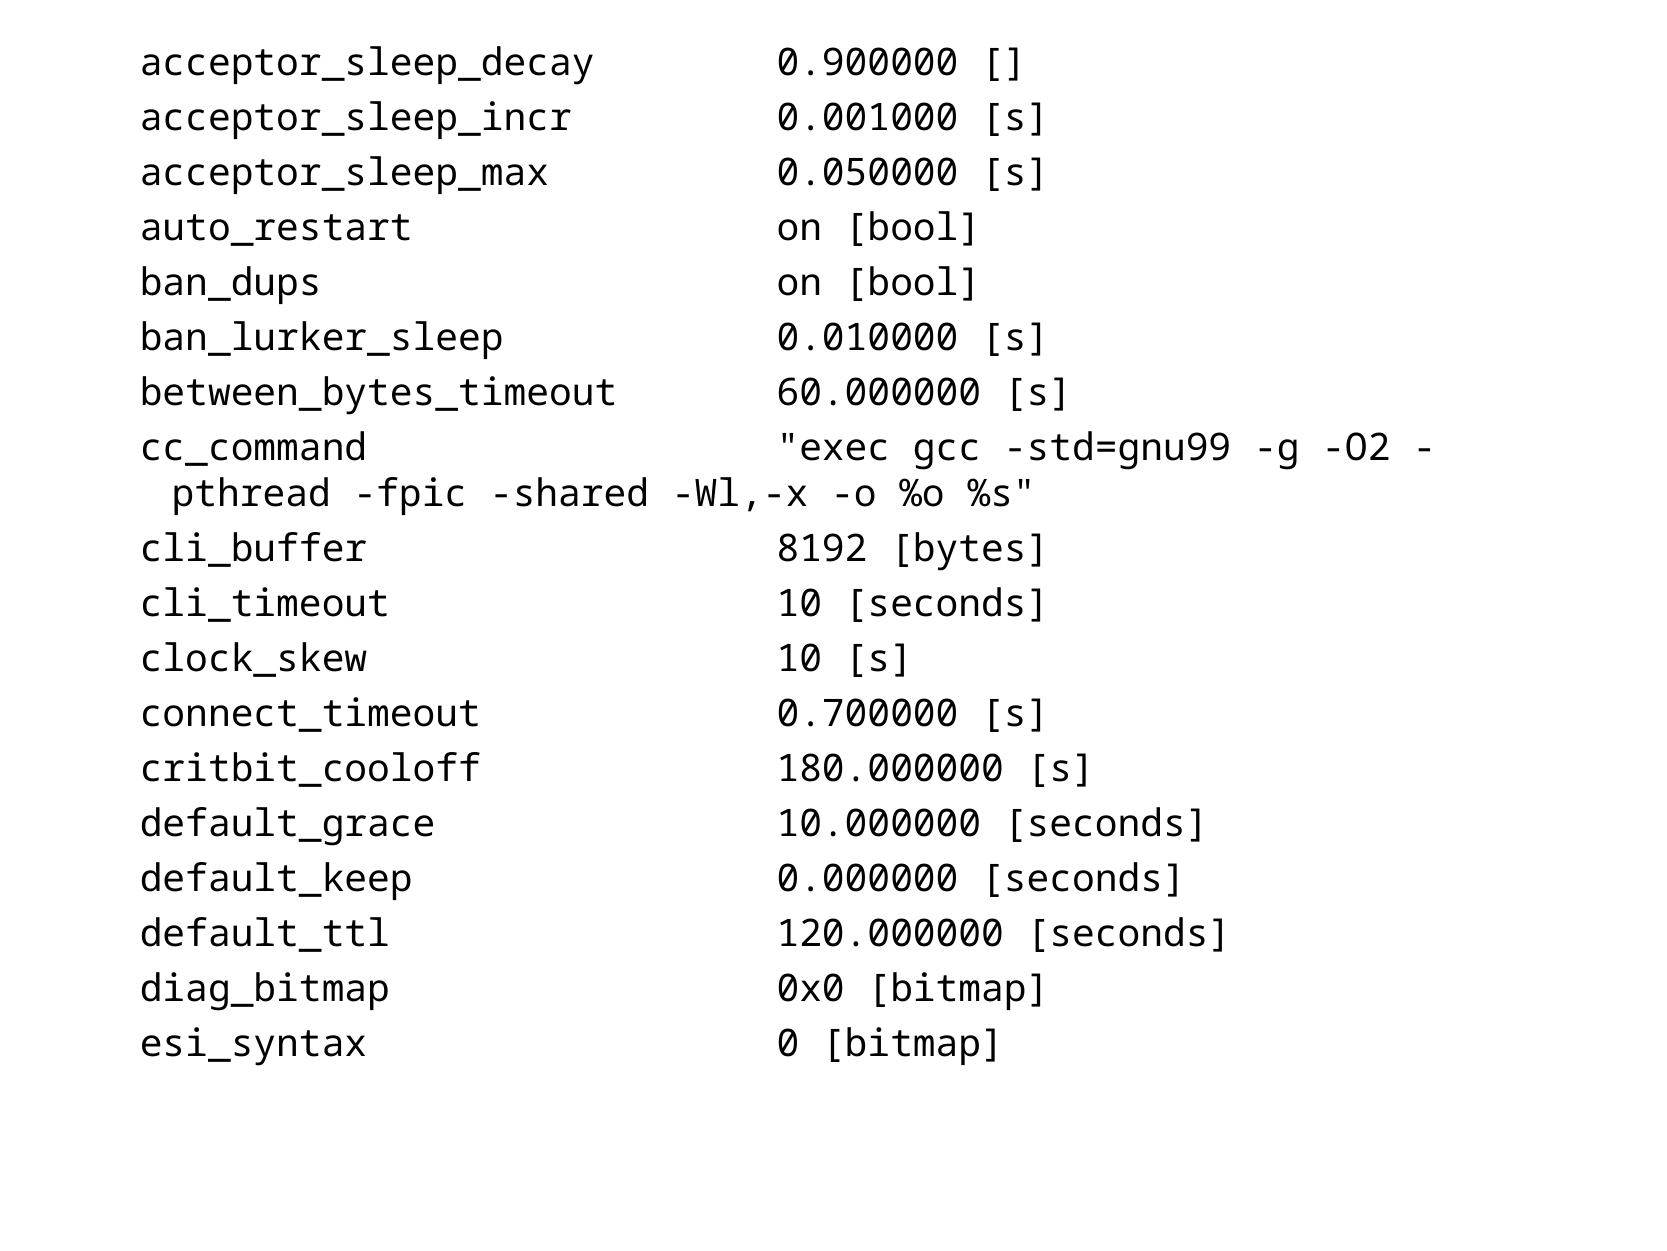

# acceptor_sleep_decay 0.900000 []
acceptor_sleep_incr 0.001000 [s]
acceptor_sleep_max 0.050000 [s]
auto_restart on [bool]
ban_dups on [bool]
ban_lurker_sleep 0.010000 [s]
between_bytes_timeout 60.000000 [s]
cc_command "exec gcc -std=gnu99 -g -O2 -pthread -fpic -shared -Wl,-x -o %o %s"
cli_buffer 8192 [bytes]
cli_timeout 10 [seconds]
clock_skew 10 [s]
connect_timeout 0.700000 [s]
critbit_cooloff 180.000000 [s]
default_grace 10.000000 [seconds]
default_keep 0.000000 [seconds]
default_ttl 120.000000 [seconds]
diag_bitmap 0x0 [bitmap]
esi_syntax 0 [bitmap]